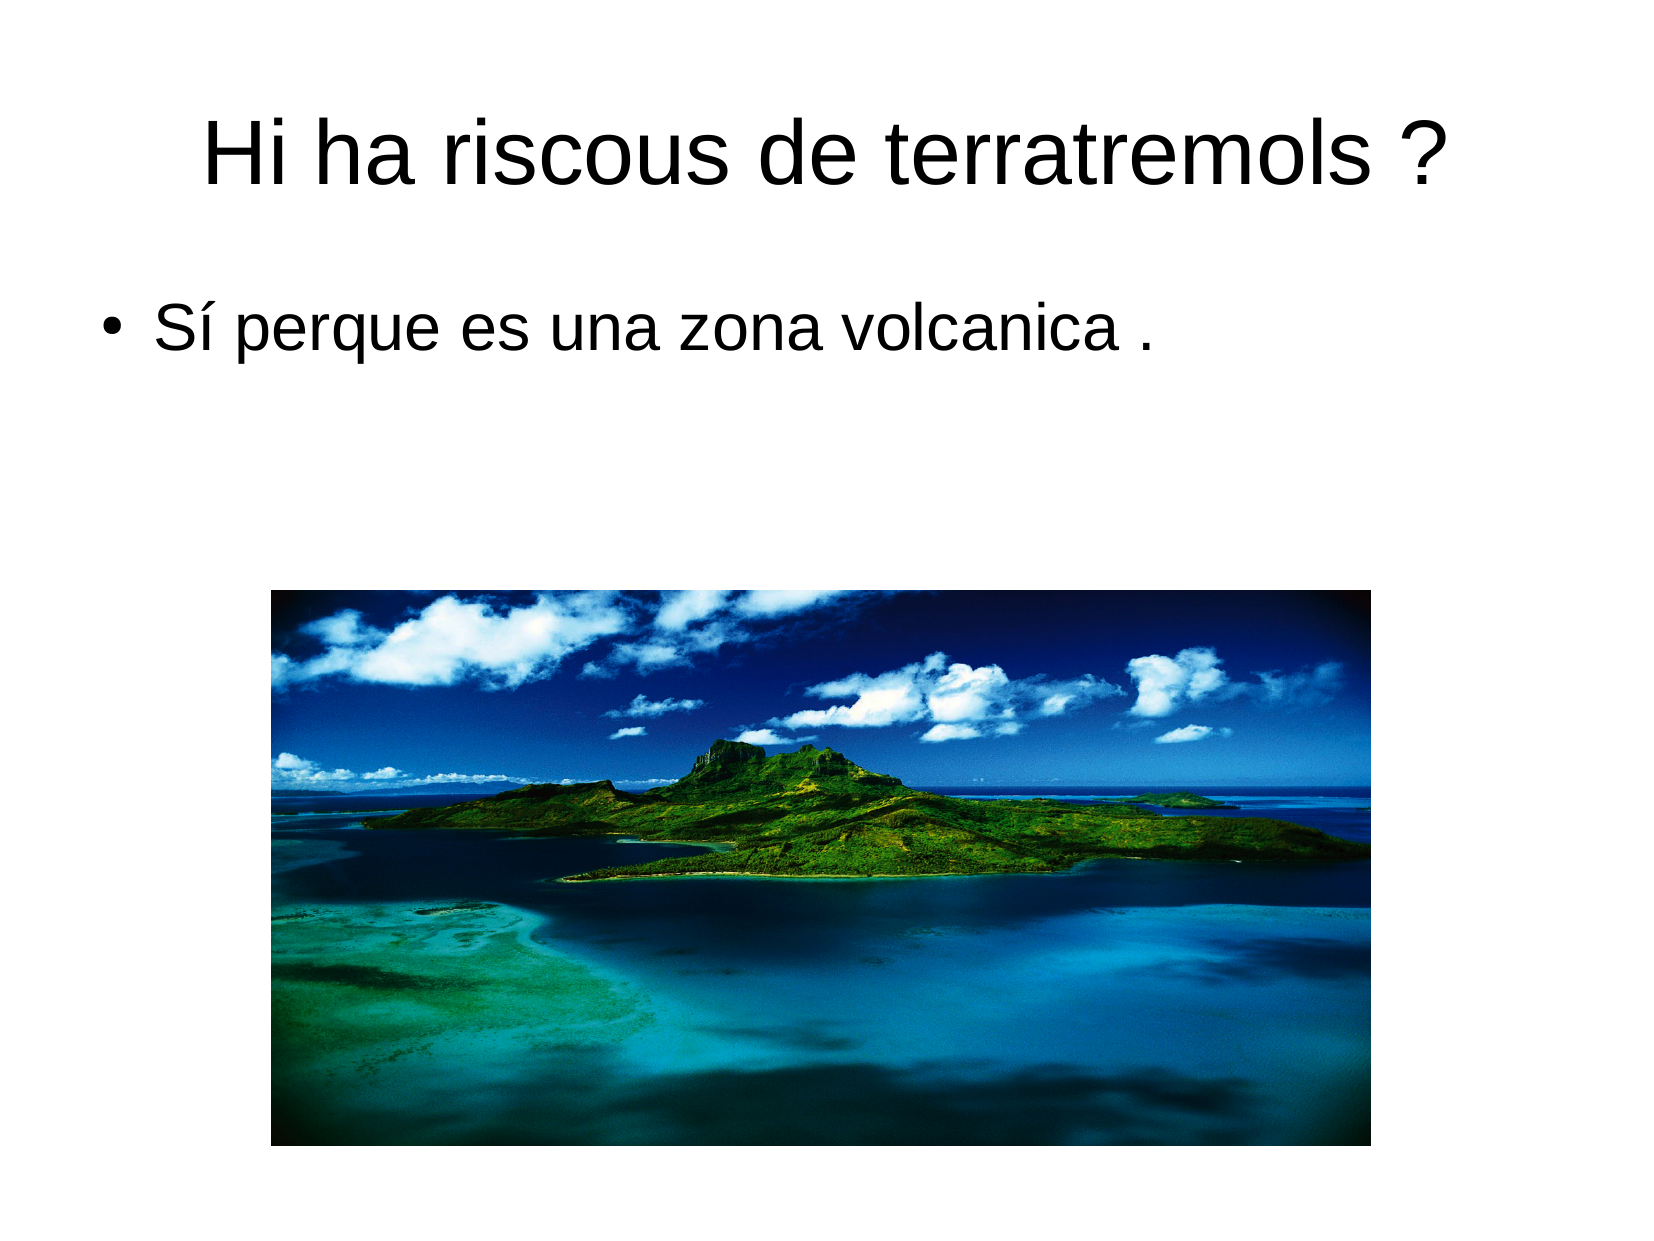

# Hi ha riscous de terratremols ?
Sí perque es una zona volcanica .